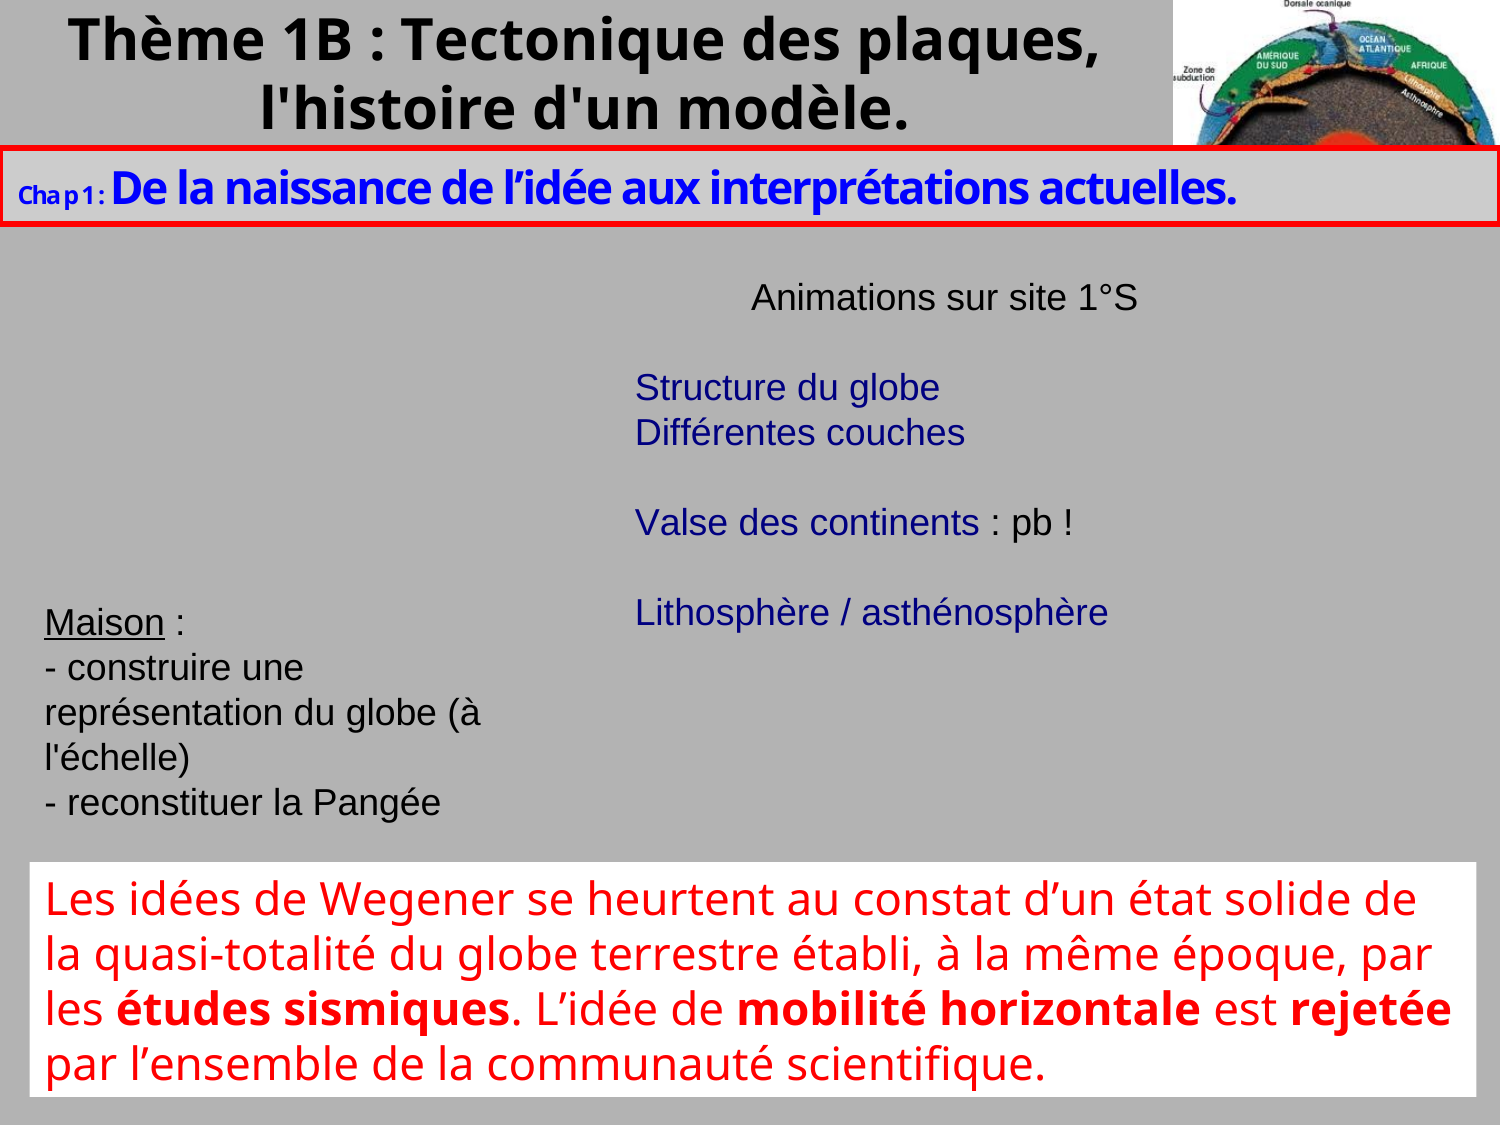

Thème 1B : Tectonique des plaques, l'histoire d'un modèle.
Cha p 1 : De la naissance de l’idée aux interprétations actuelles.
Animations sur site 1°S
Structure du globeDifférentes couches
Valse des continents : pb !
Lithosphère / asthénosphère
Maison :
- construire une représentation du globe (à l'échelle)
- reconstituer la Pangée
Les idées de Wegener se heurtent au constat d’un état solide de la quasi-totalité du globe terrestre établi, à la même époque, par les études sismiques. L’idée de mobilité horizontale est rejetée par l’ensemble de la communauté scientifique.